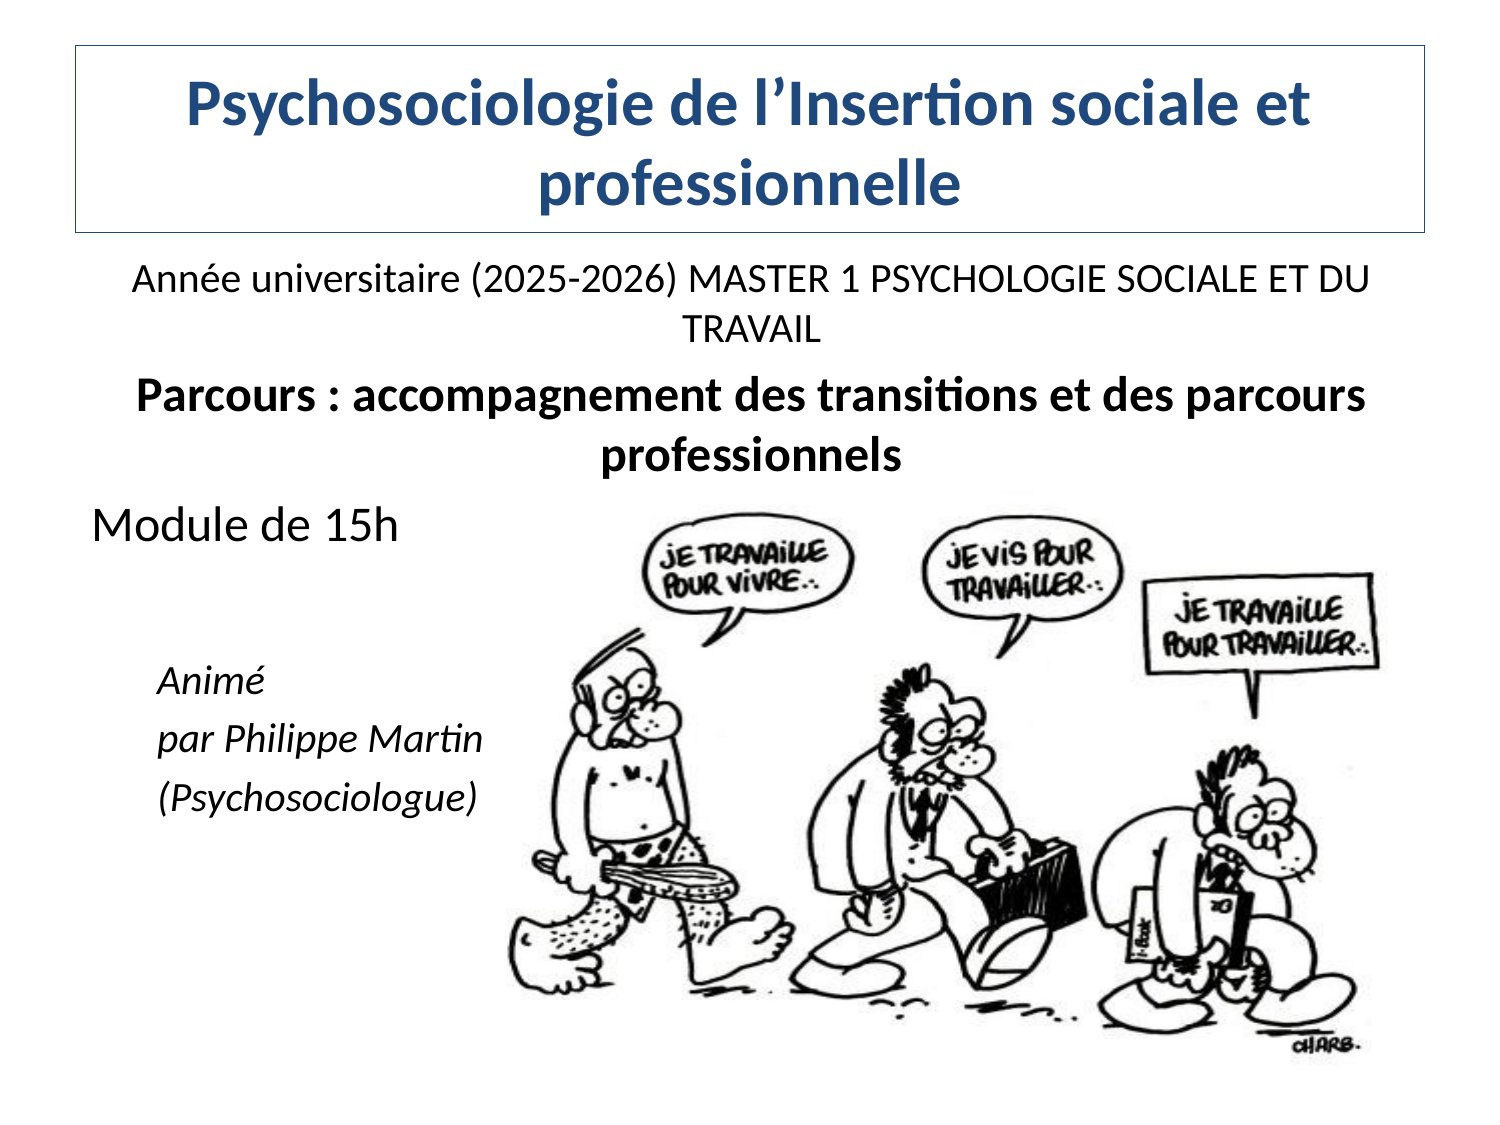

# Psychosociologie de l’Insertion sociale et professionnelle
Année universitaire (2025-2026) MASTER 1 PSYCHOLOGIE SOCIALE ET DU TRAVAIL
Parcours : accompagnement des transitions et des parcours professionnels
Module de 15h
Animé
par Philippe Martin
(Psychosociologue)